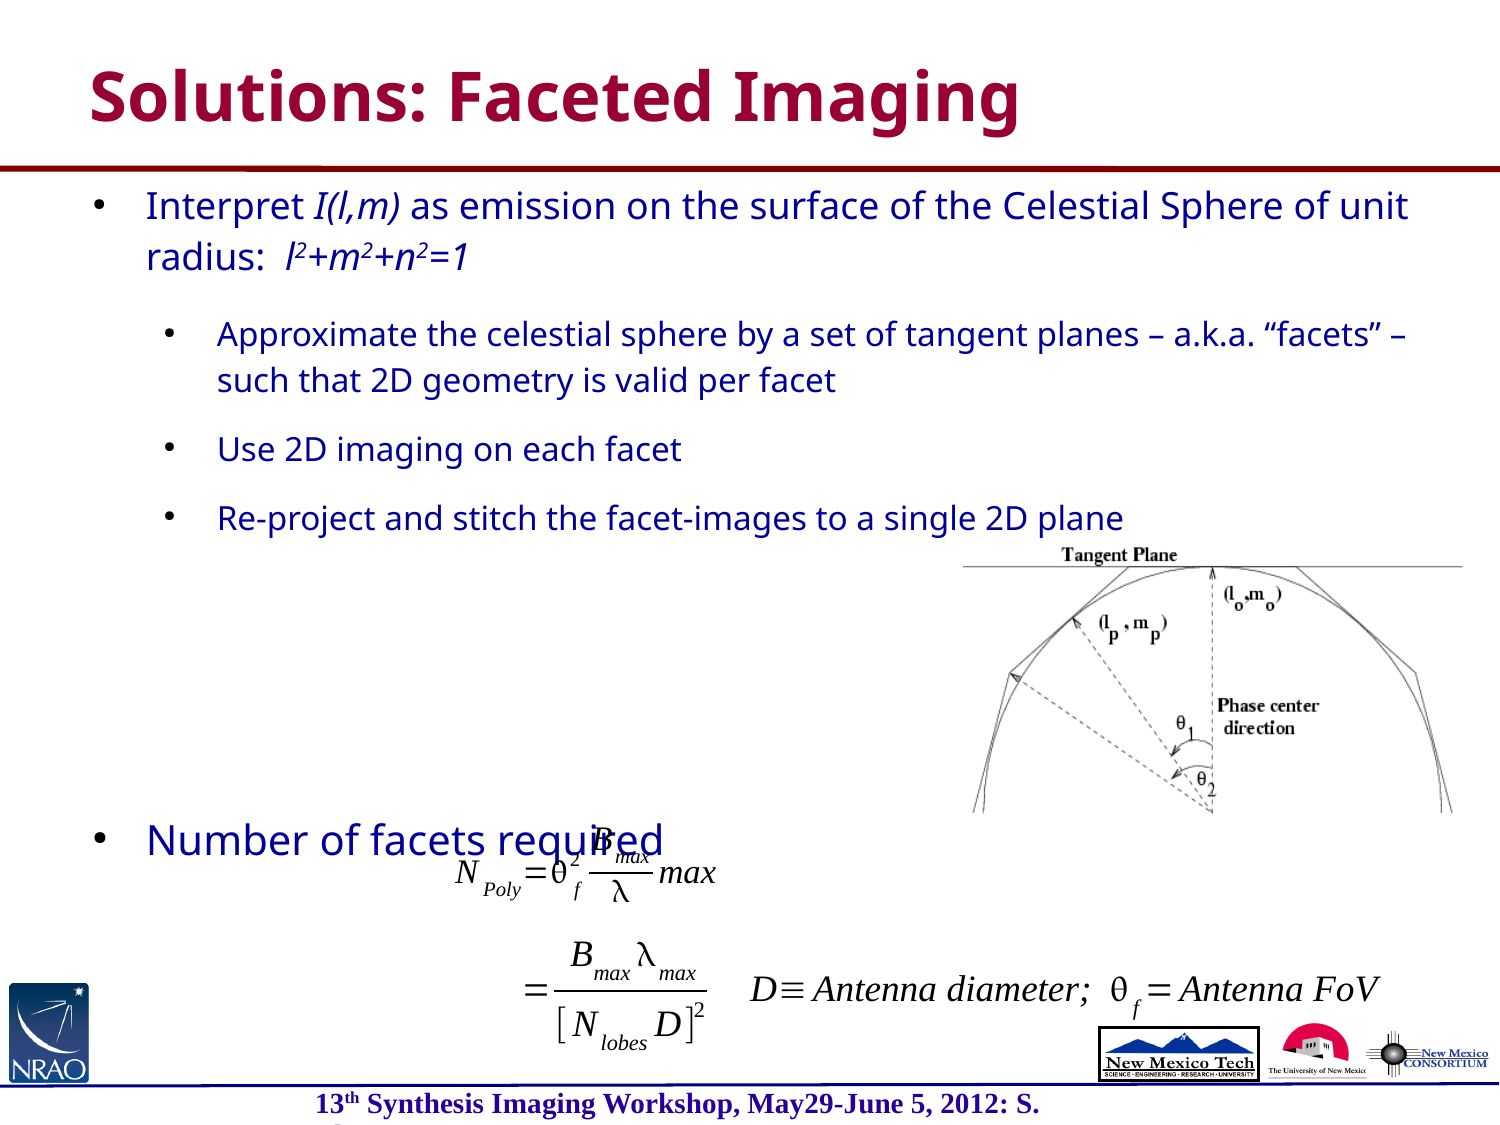

Solutions: Faceted Imaging
# Interpret I(l,m) as emission on the surface of the Celestial Sphere of unit radius: l2+m2+n2=1
Approximate the celestial sphere by a set of tangent planes – a.k.a. “facets” – such that 2D geometry is valid per facet
Use 2D imaging on each facet
Re-project and stitch the facet-images to a single 2D plane
Number of facets required